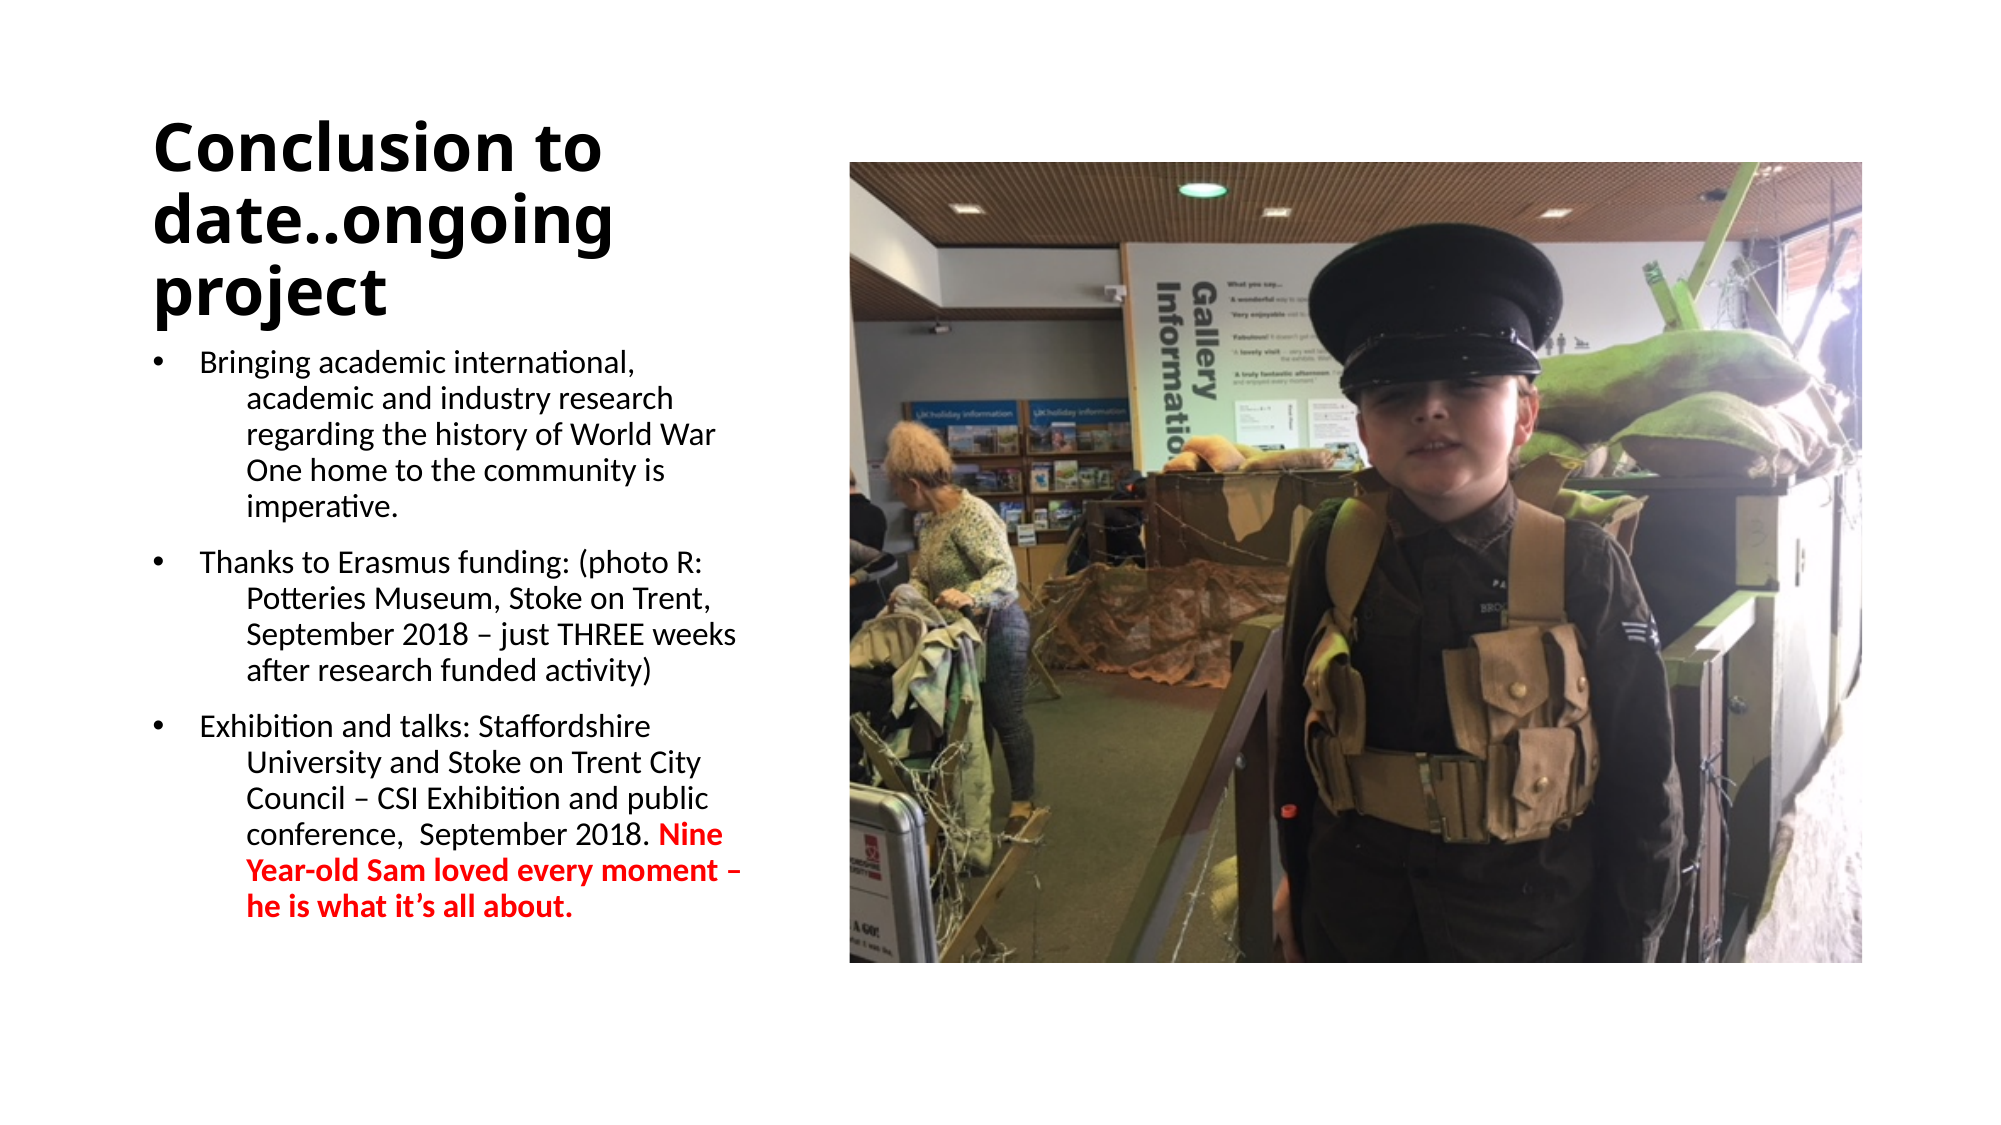

# Conclusion to date..ongoing project
Bringing academic international, academic and industry research regarding the history of World War One home to the community is imperative.
Thanks to Erasmus funding: (photo R: Potteries Museum, Stoke on Trent, September 2018 – just THREE weeks after research funded activity)
Exhibition and talks: Staffordshire University and Stoke on Trent City Council – CSI Exhibition and public conference, September 2018. Nine Year-old Sam loved every moment – he is what it’s all about.